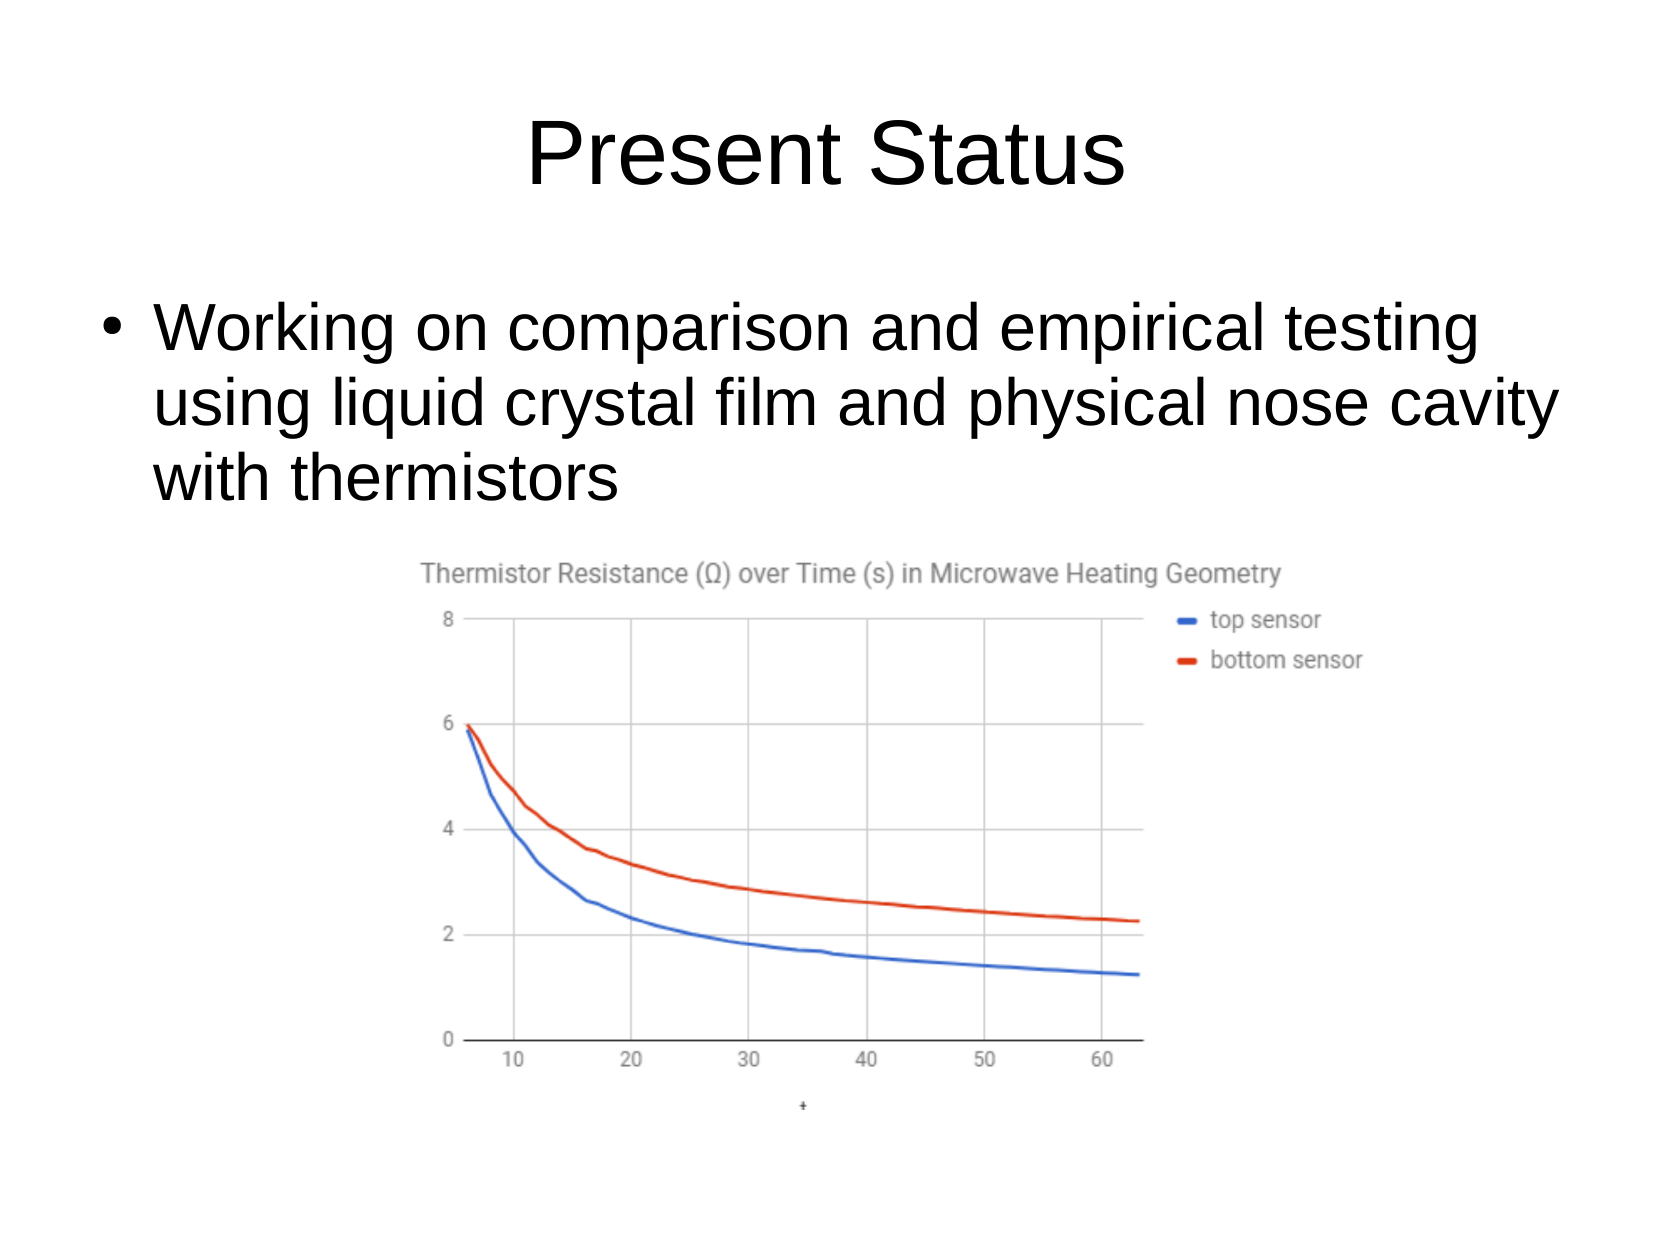

# Present Status
Working on comparison and empirical testing using liquid crystal film and physical nose cavity with thermistors